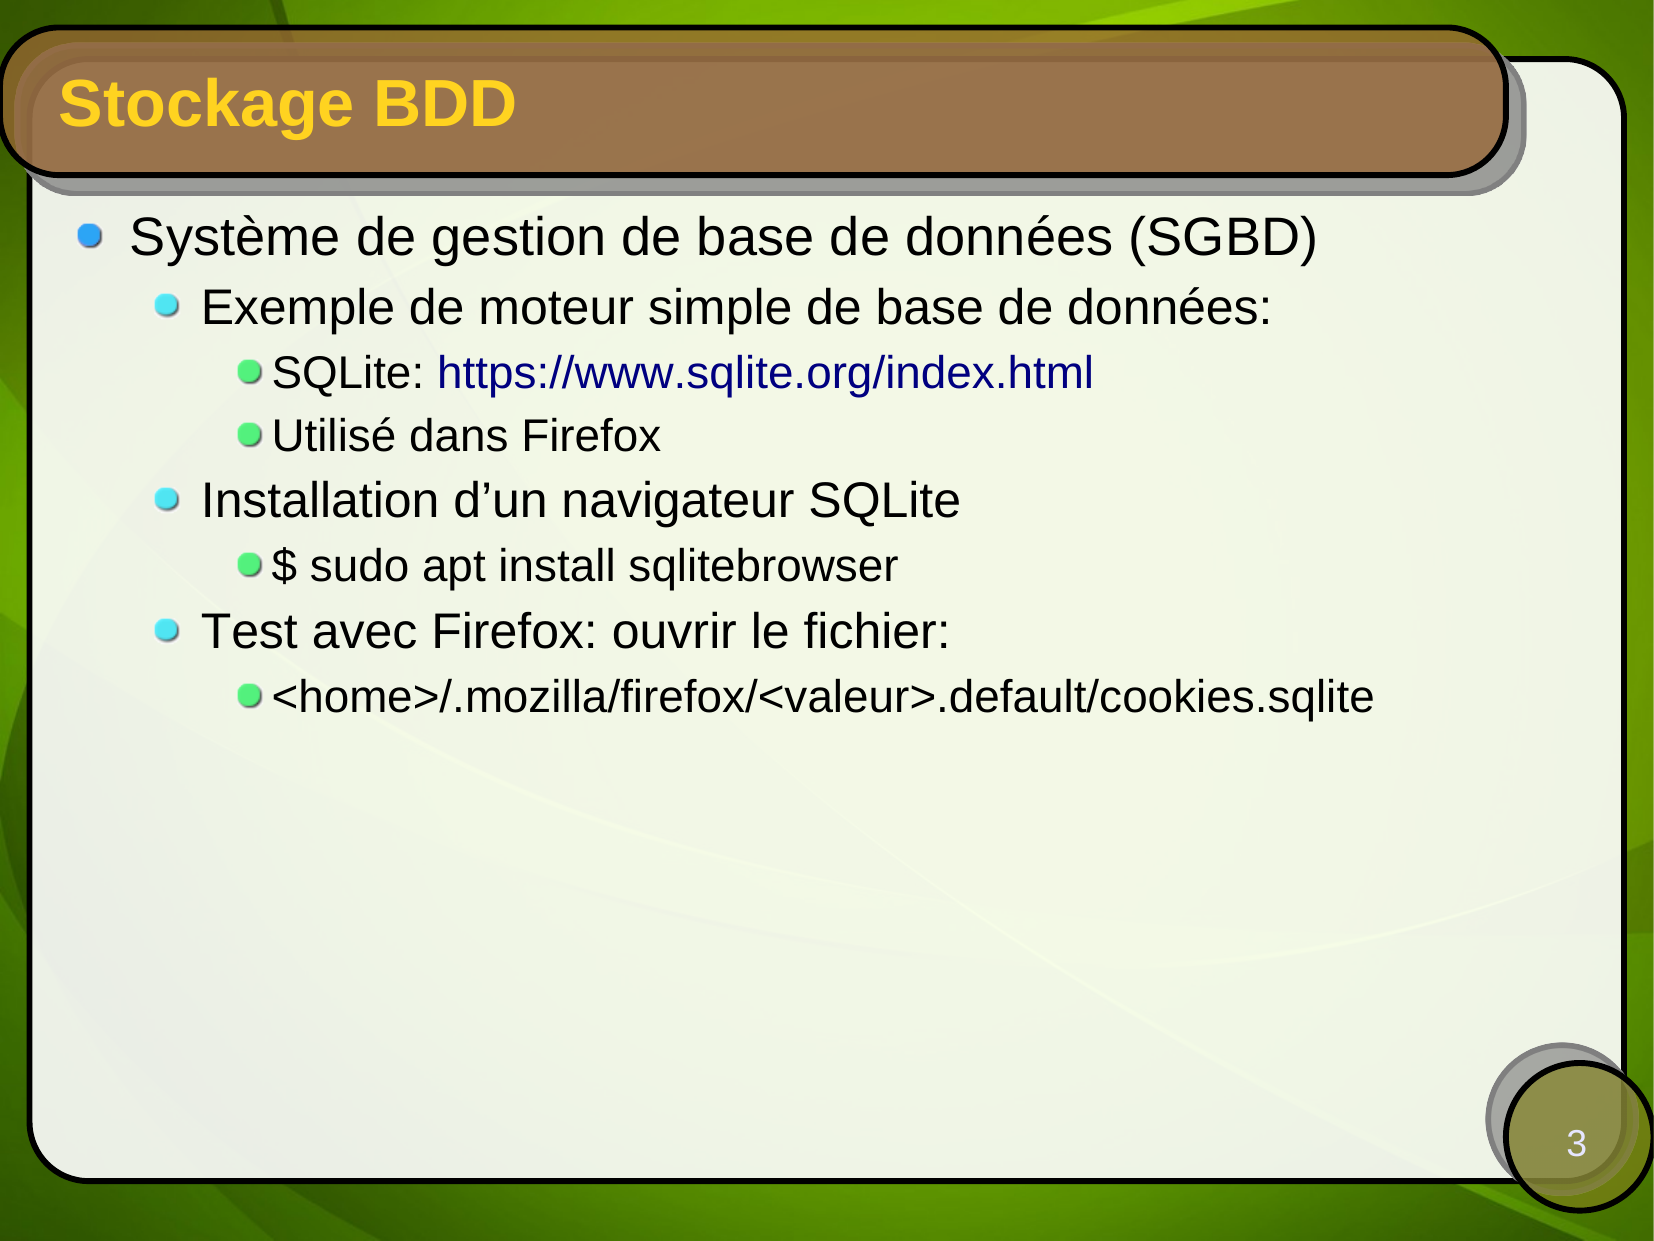

# Stockage BDD
Système de gestion de base de données (SGBD)
Exemple de moteur simple de base de données:
SQLite: https://www.sqlite.org/index.html
Utilisé dans Firefox
Installation d’un navigateur SQLite
$ sudo apt install sqlitebrowser
Test avec Firefox: ouvrir le fichier:
<home>/.mozilla/firefox/<valeur>.default/cookies.sqlite
3